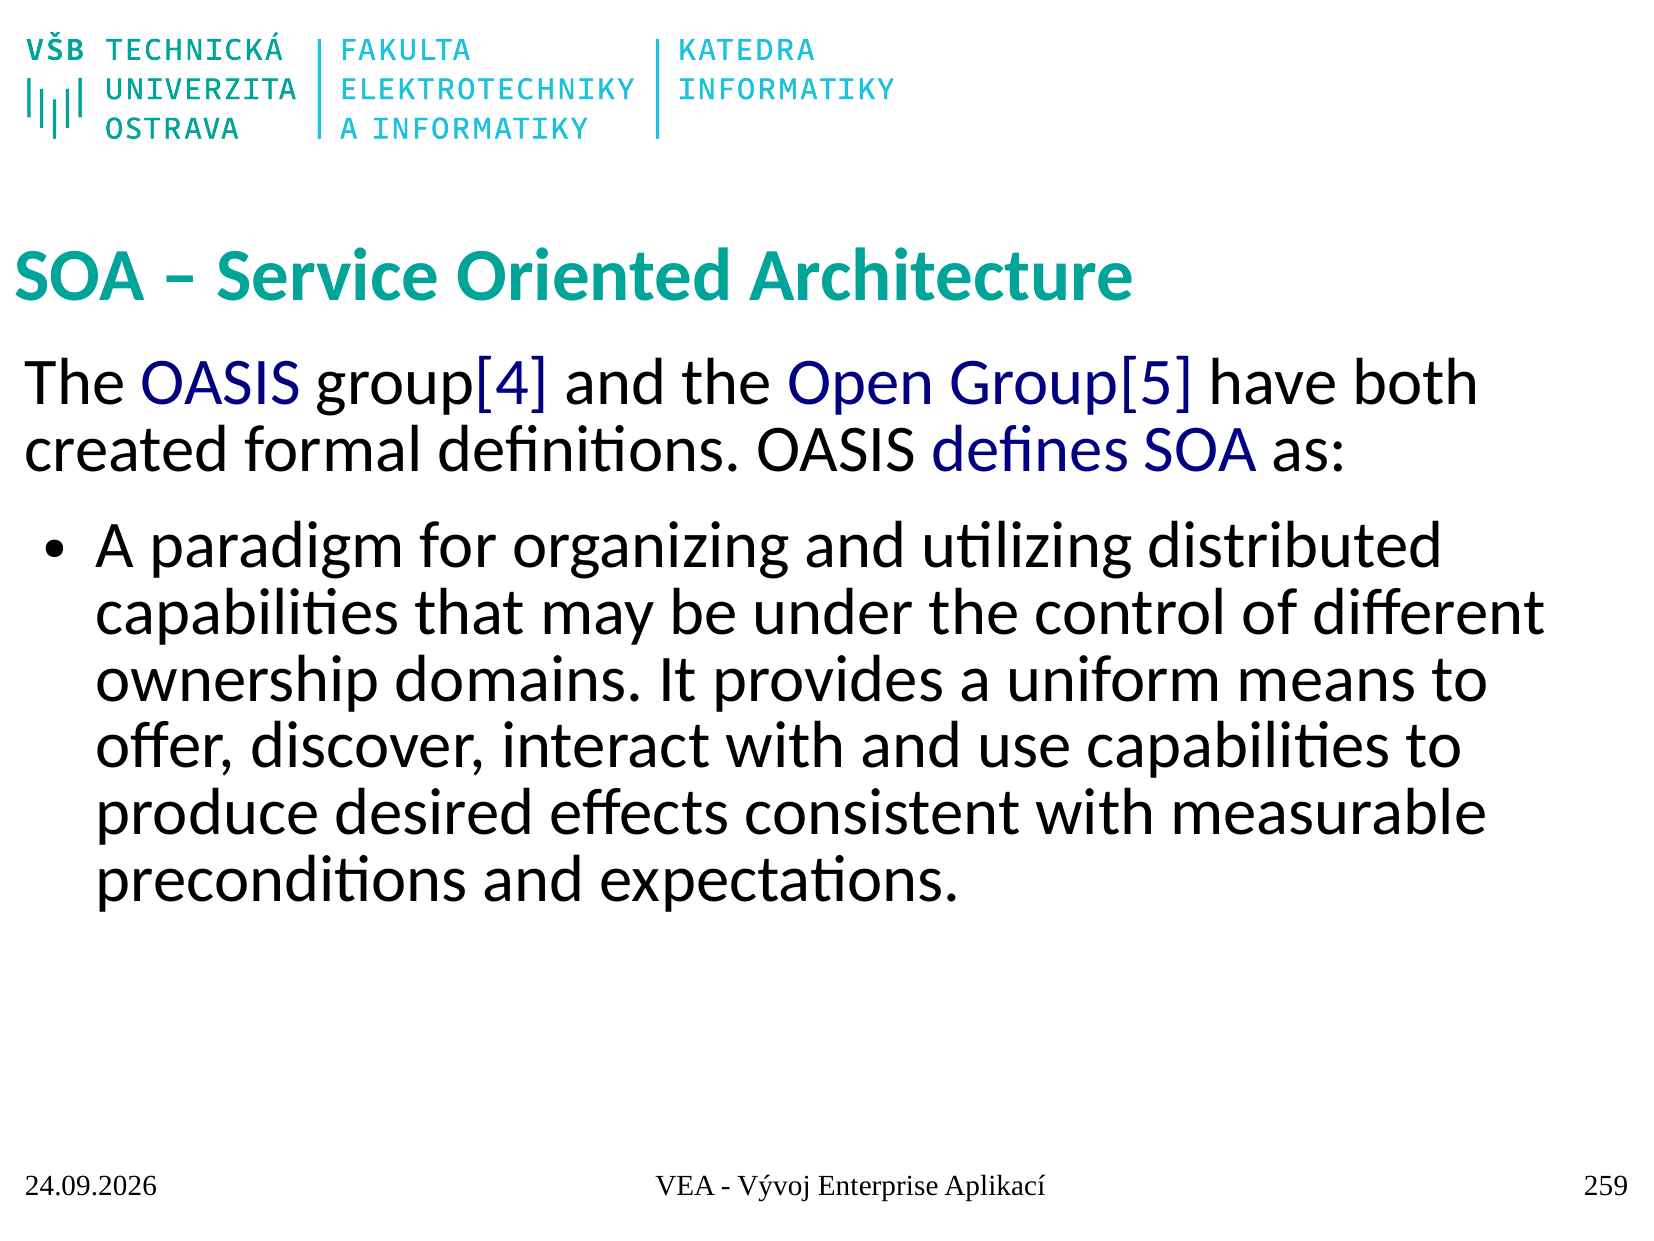

SOA – Service Oriented Architecture
# The OASIS group[4] and the Open Group[5] have both created formal definitions. OASIS defines SOA as:
A paradigm for organizing and utilizing distributed capabilities that may be under the control of different ownership domains. It provides a uniform means to offer, discover, interact with and use capabilities to produce desired effects consistent with measurable preconditions and expectations.
VEA - Vývoj Enterprise Aplikací
259